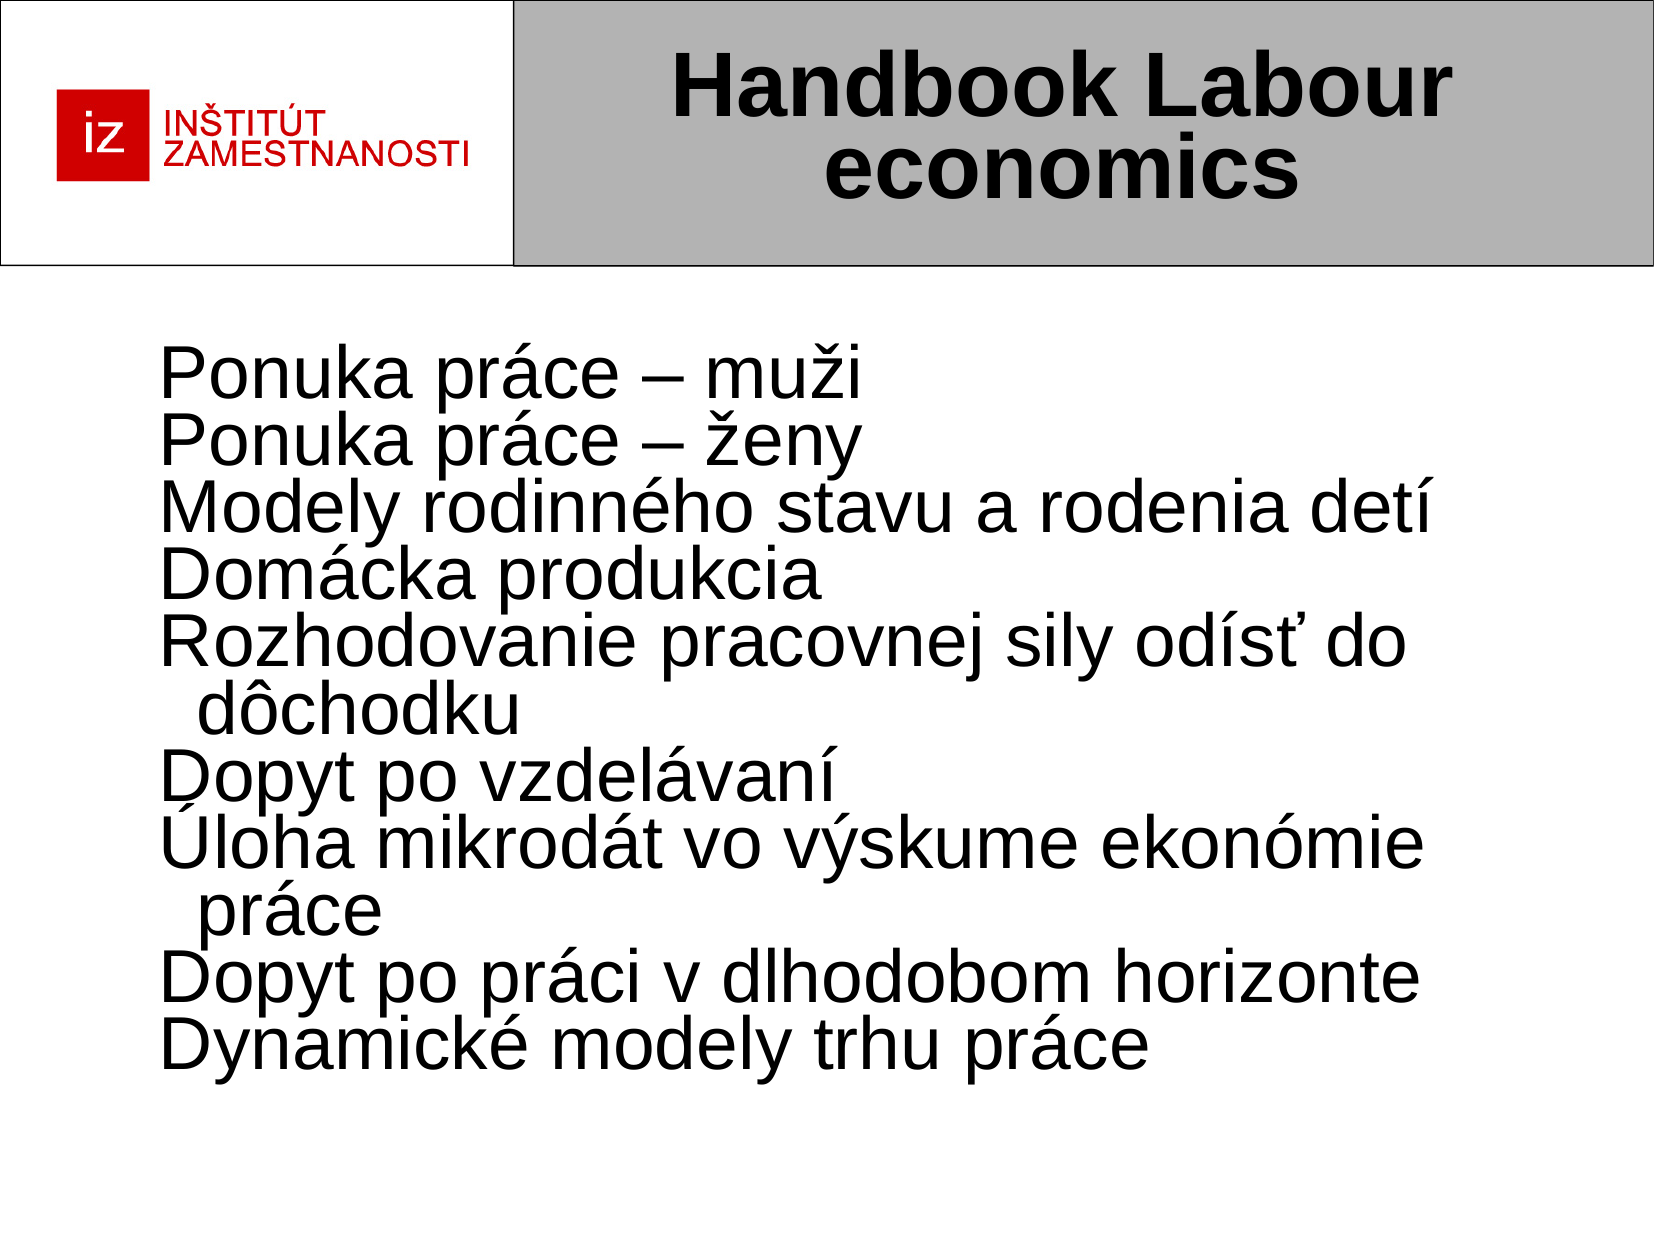

# Handbook Labour economics
Ponuka práce – muži
Ponuka práce – ženy
Modely rodinného stavu a rodenia detí
Domácka produkcia
Rozhodovanie pracovnej sily odísť do dôchodku
Dopyt po vzdelávaní
Úloha mikrodát vo výskume ekonómie práce
Dopyt po práci v dlhodobom horizonte
Dynamické modely trhu práce